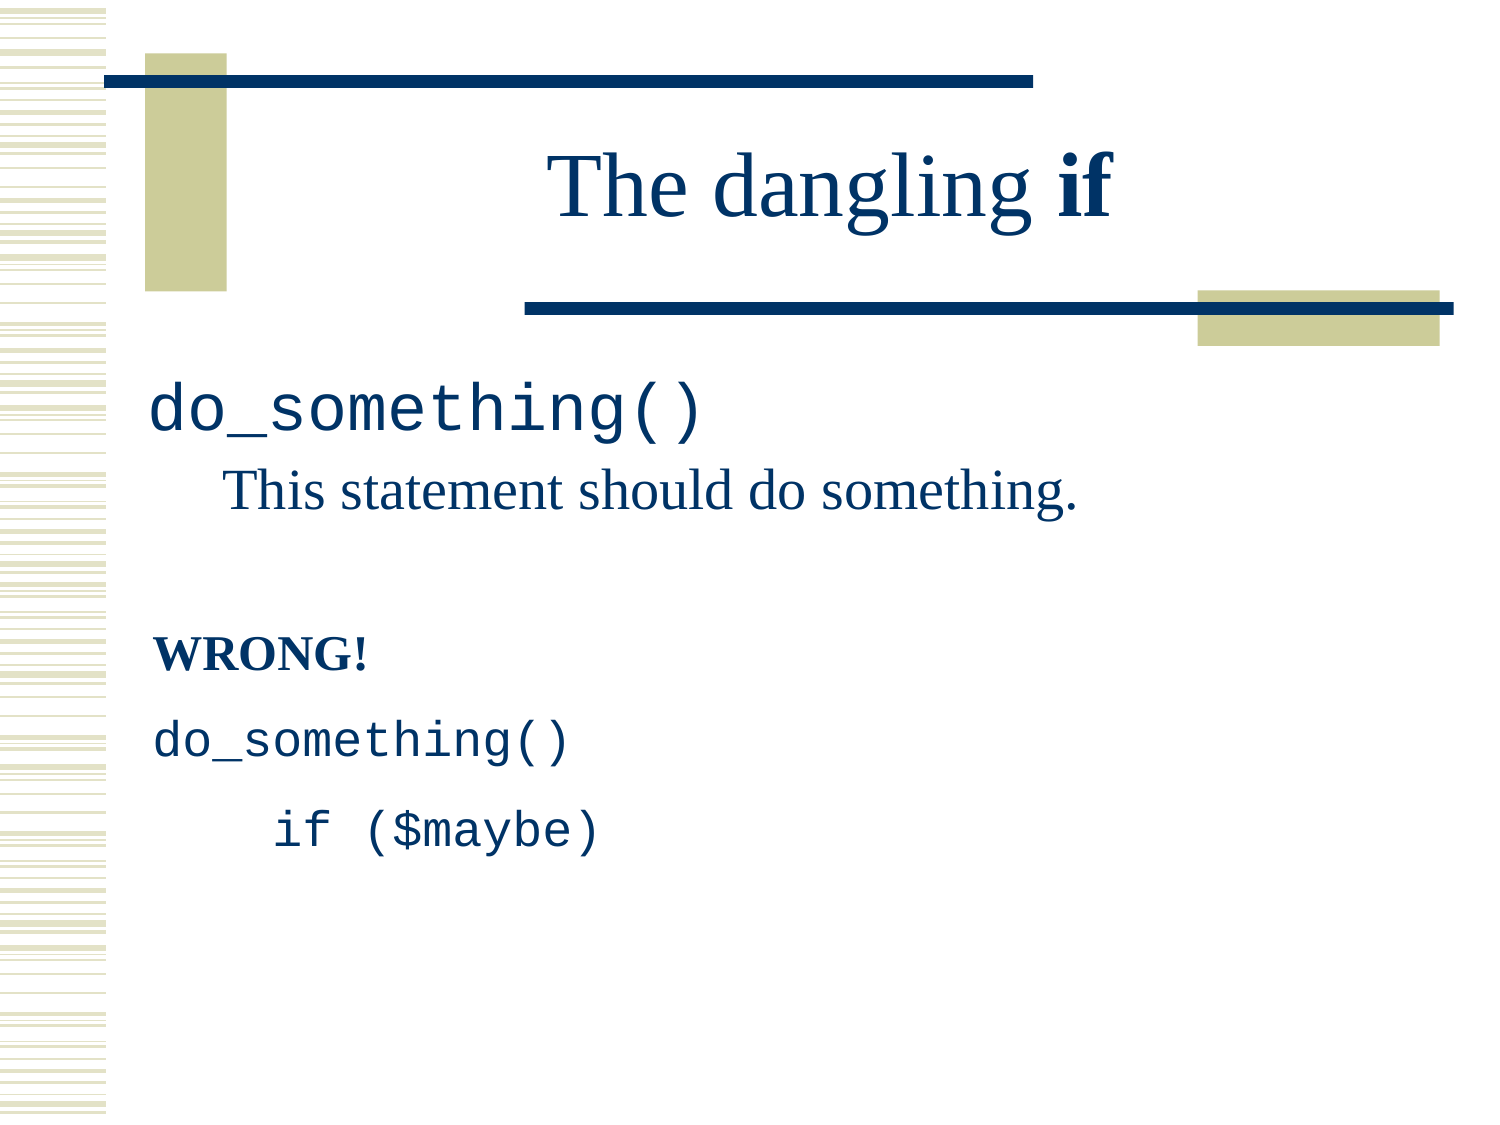

# The dangling if
do_something()
This statement should do something.
WRONG!
do_something()
 if ($maybe)